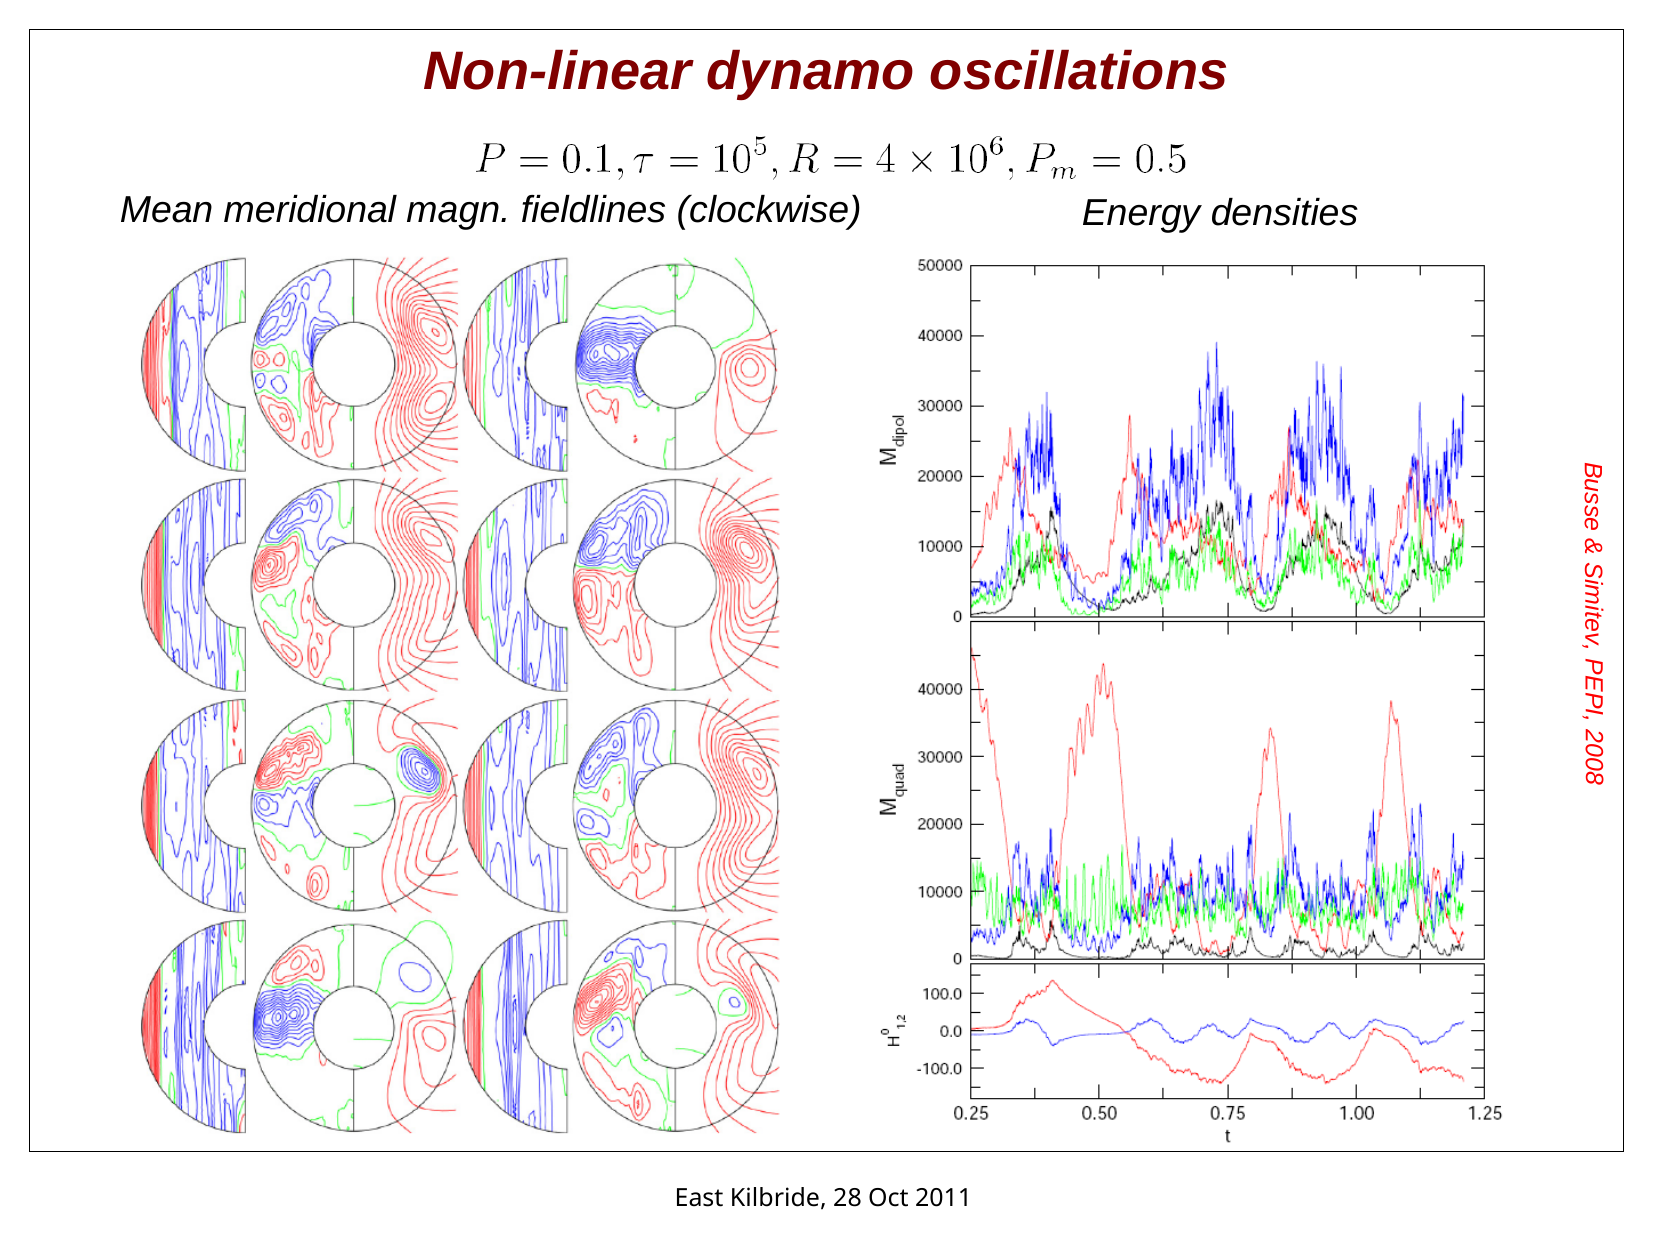

Non-linear dynamo oscillations
Mean meridional magn. fieldlines (clockwise)
Energy densities
Busse & Simitev, PEPI, 2008
East Kilbride, 28 Oct 2011